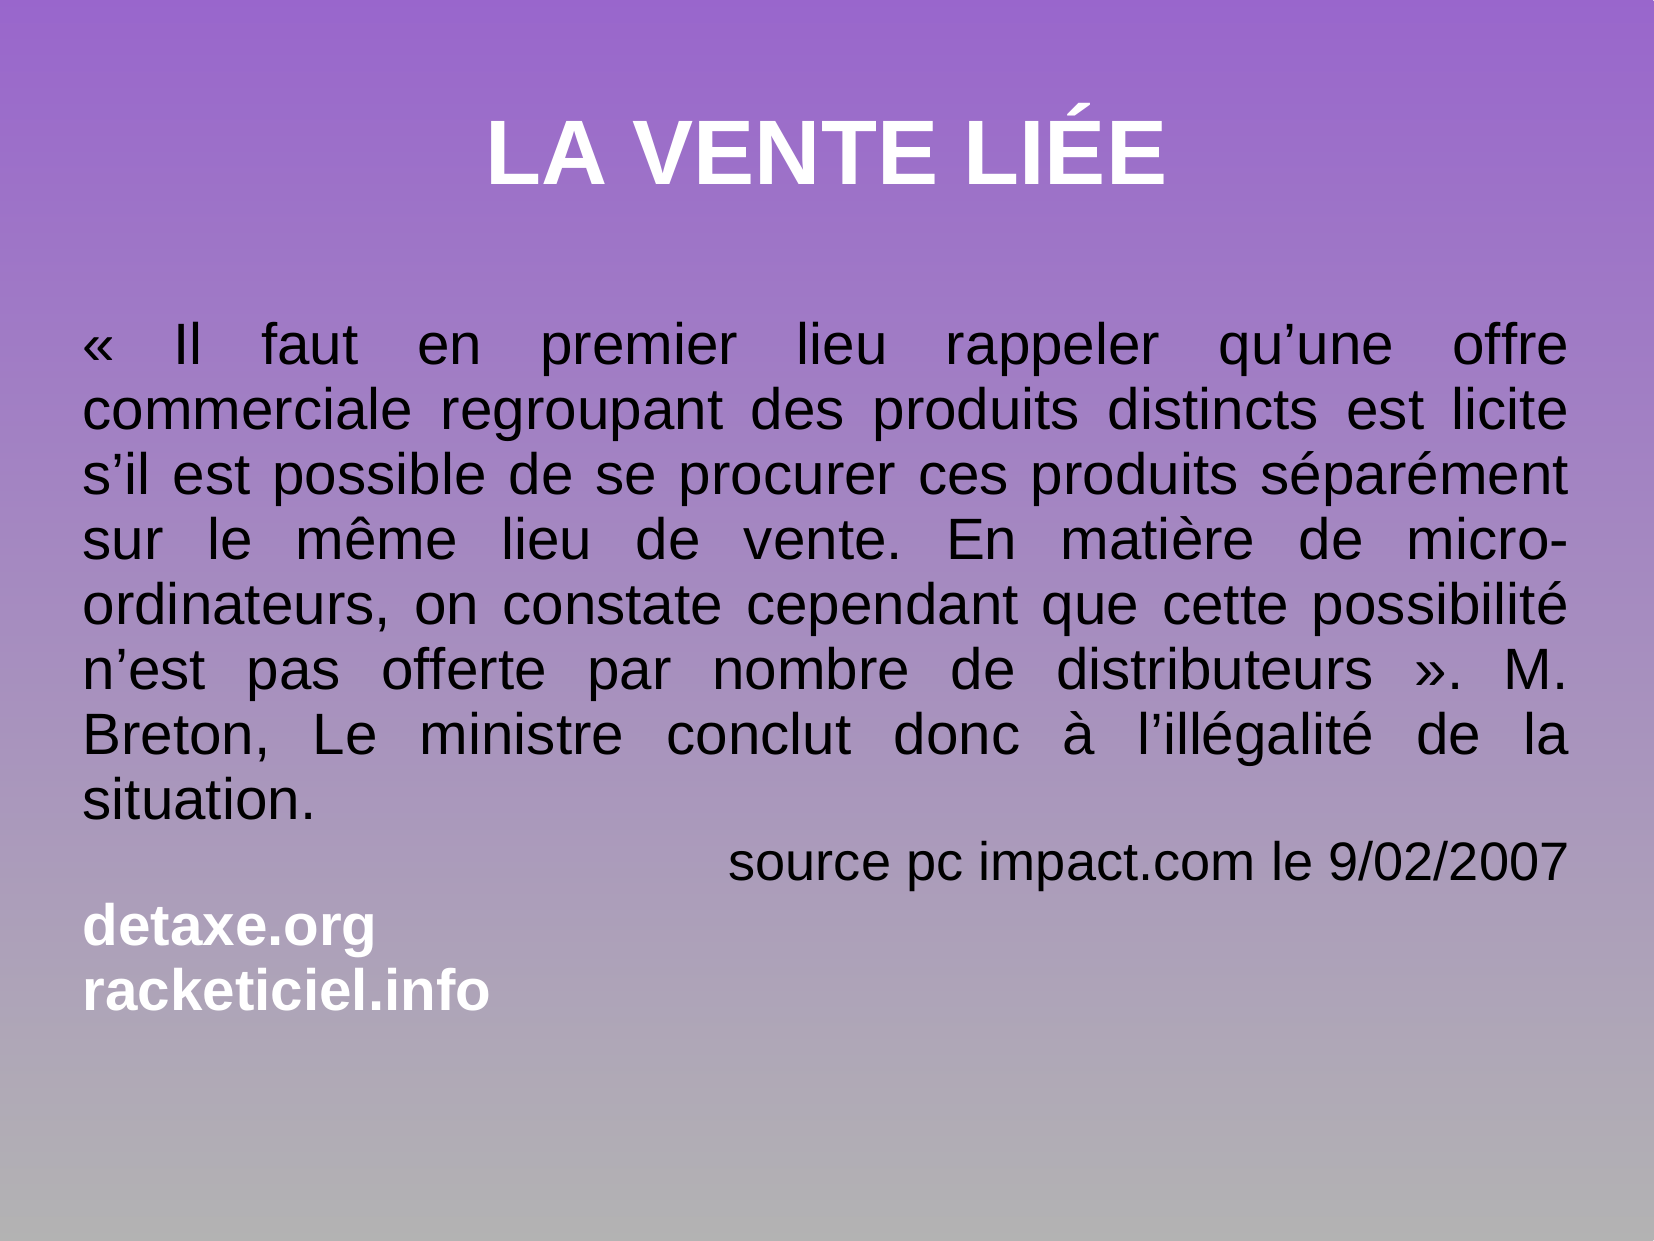

# LA VENTE LIÉE
« Il faut en premier lieu rappeler qu’une offre commerciale regroupant des produits distincts est licite s’il est possible de se procurer ces produits séparément sur le même lieu de vente. En matière de micro-ordinateurs, on constate cependant que cette possibilité n’est pas offerte par nombre de distributeurs ». M. Breton, Le ministre conclut donc à l’illégalité de la situation.
source pc impact.com le 9/02/2007
detaxe.org
racketiciel.info